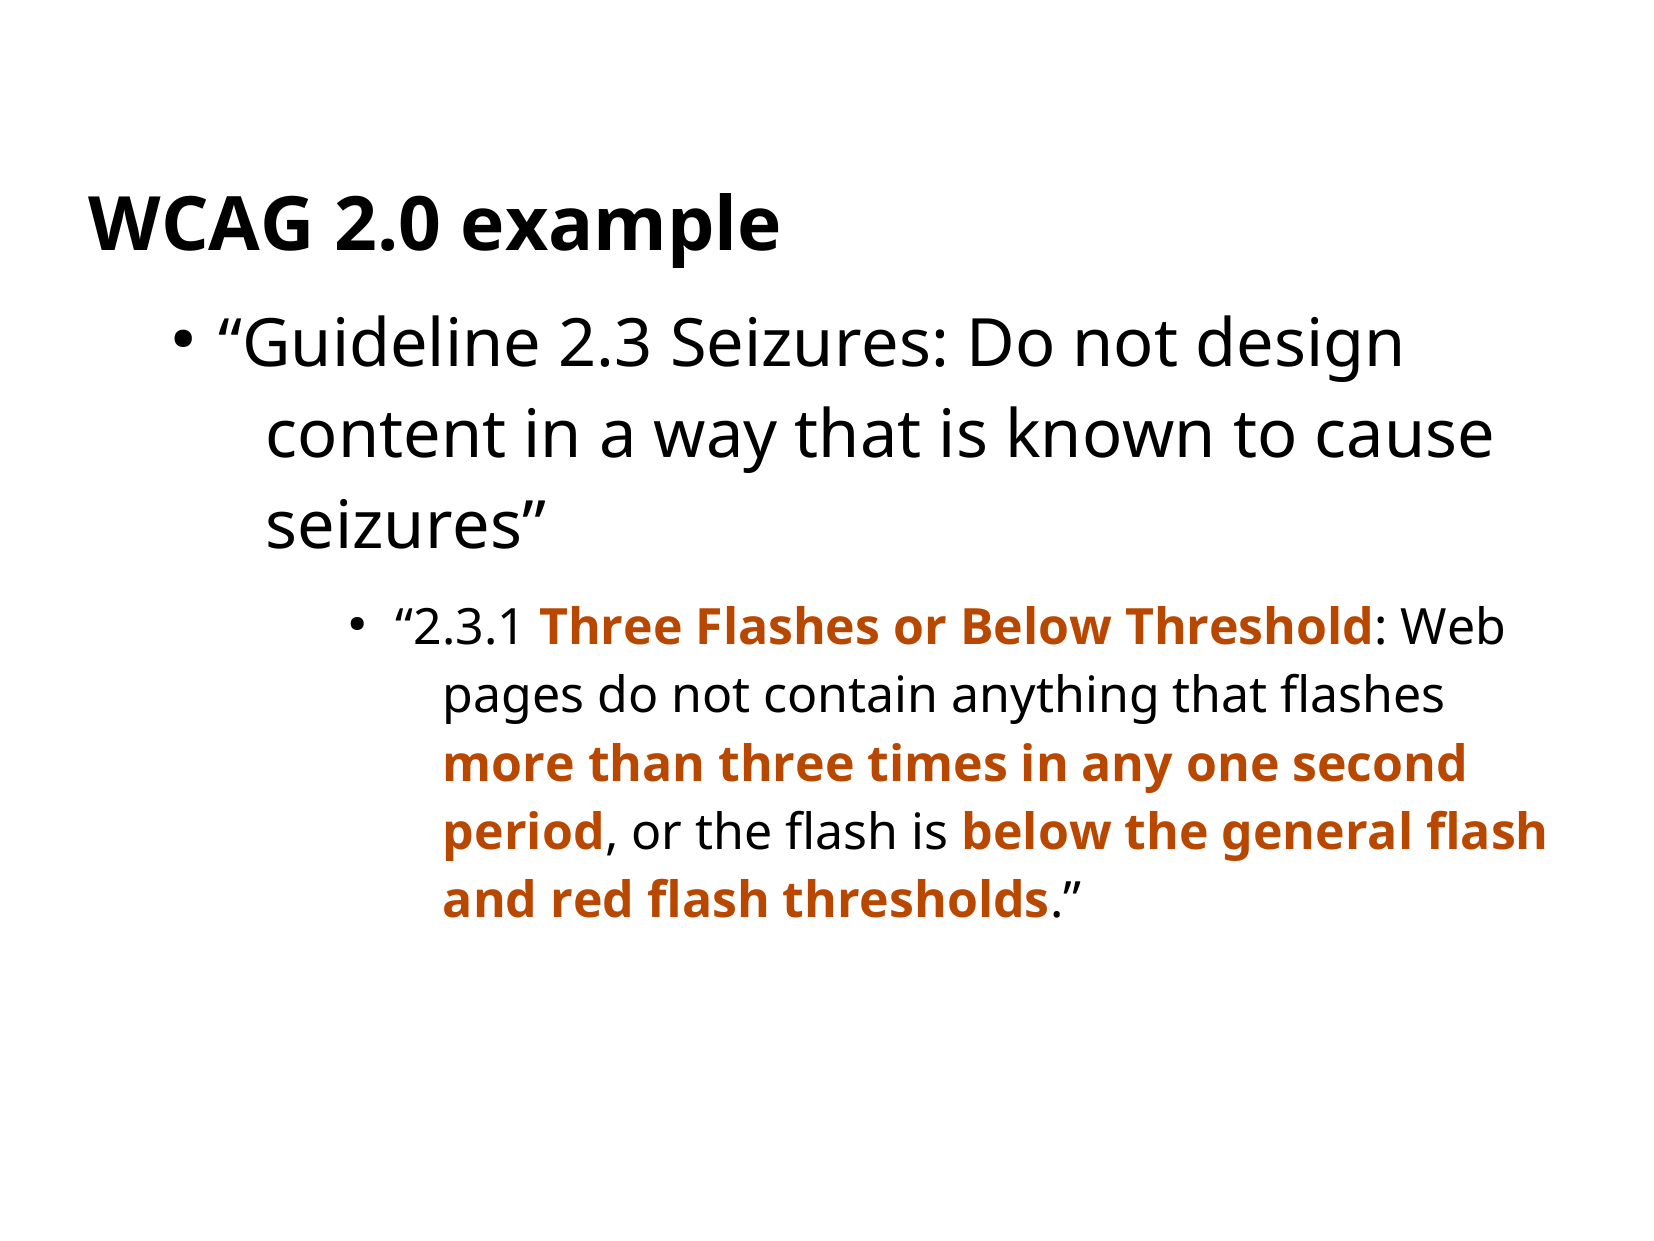

# WCAG 2.0 example
“Guideline 2.3 Seizures: Do not design content in a way that is known to cause seizures”
“2.3.1 Three Flashes or Below Threshold: Web pages do not contain anything that flashes more than three times in any one second period, or the flash is below the general flash and red flash thresholds.”